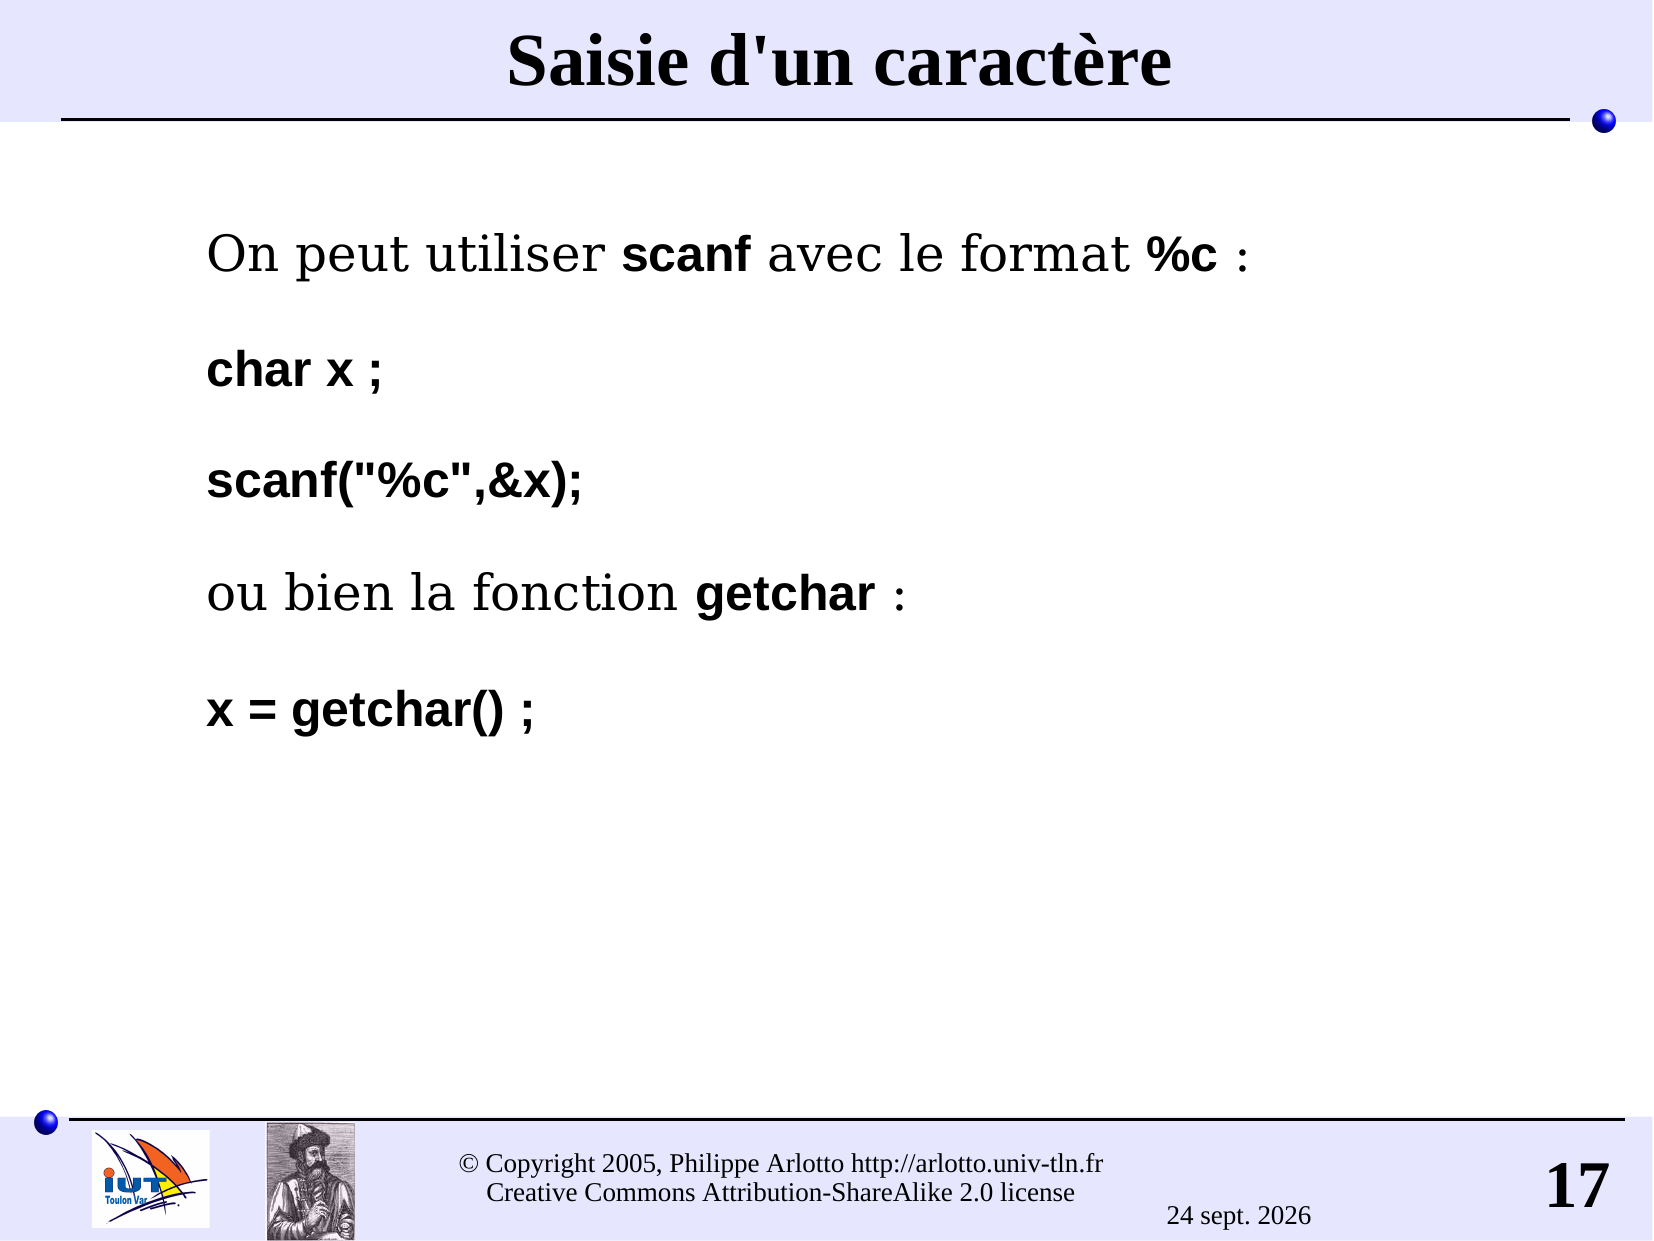

# Saisie d'un caractère
On peut utiliser scanf avec le format %c :
char x ;
scanf("%c",&x);
ou bien la fonction getchar :
x = getchar() ;